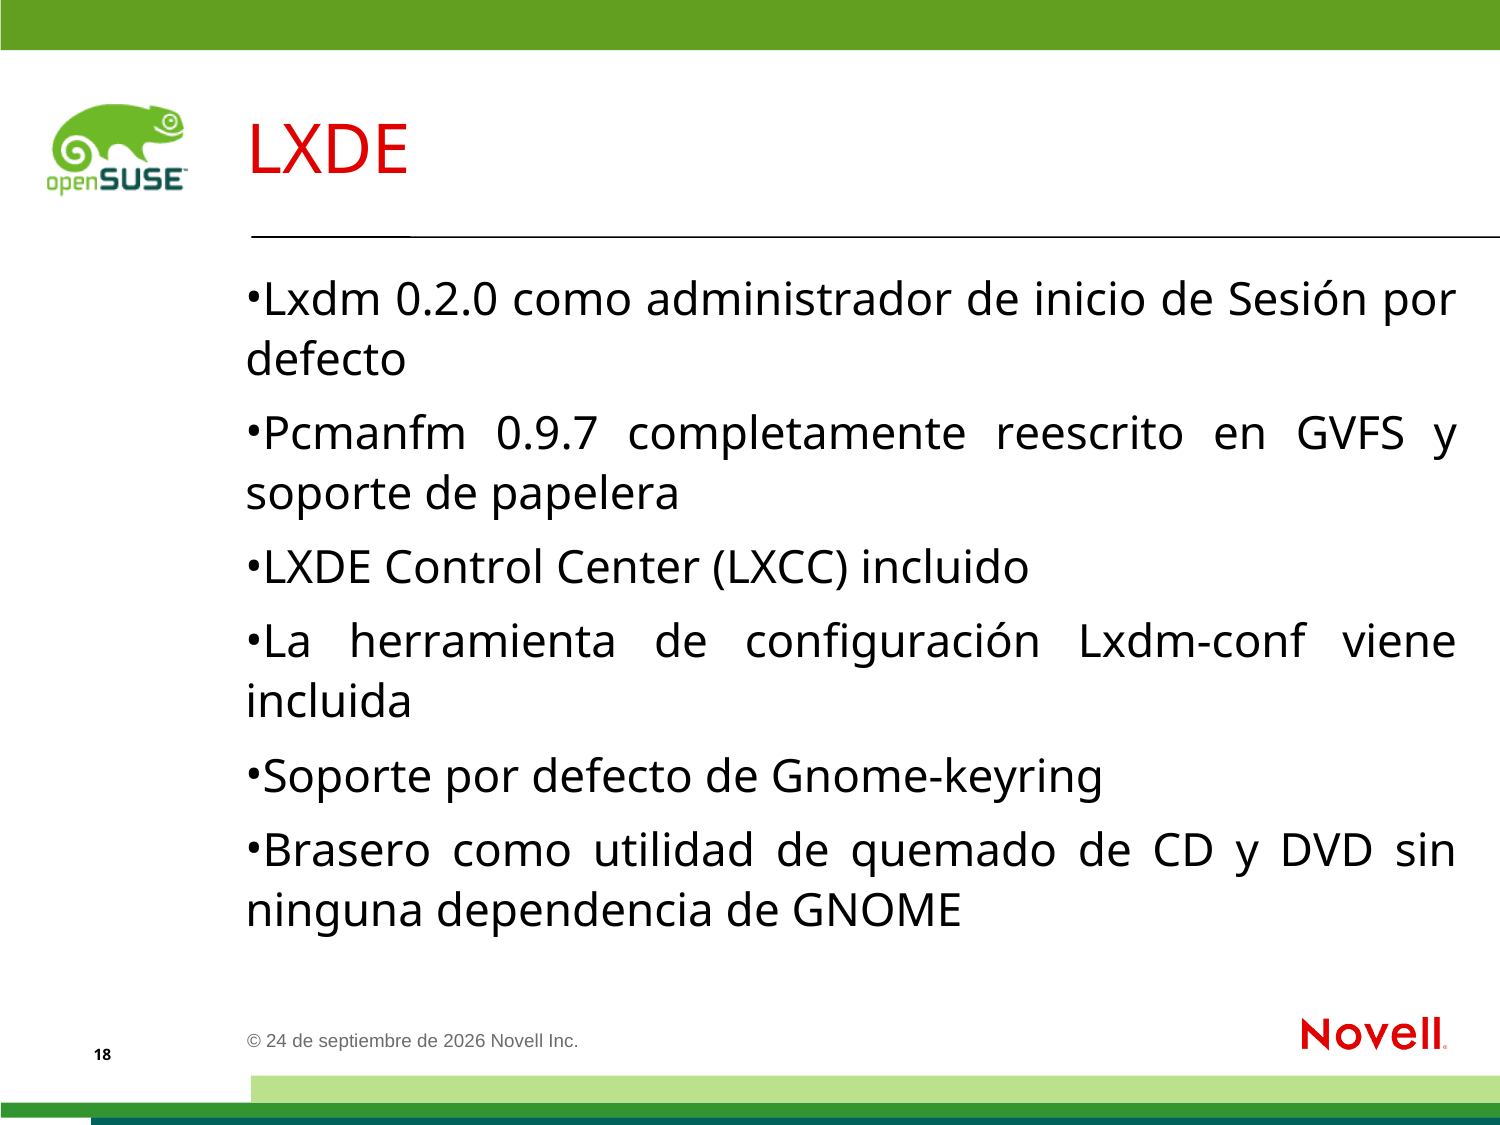

# LXDE
Lxdm 0.2.0 como administrador de inicio de Sesión por defecto
Pcmanfm 0.9.7 completamente reescrito en GVFS y soporte de papelera
LXDE Control Center (LXCC) incluido
La herramienta de configuración Lxdm-conf viene incluida
Soporte por defecto de Gnome-keyring
Brasero como utilidad de quemado de CD y DVD sin ninguna dependencia de GNOME